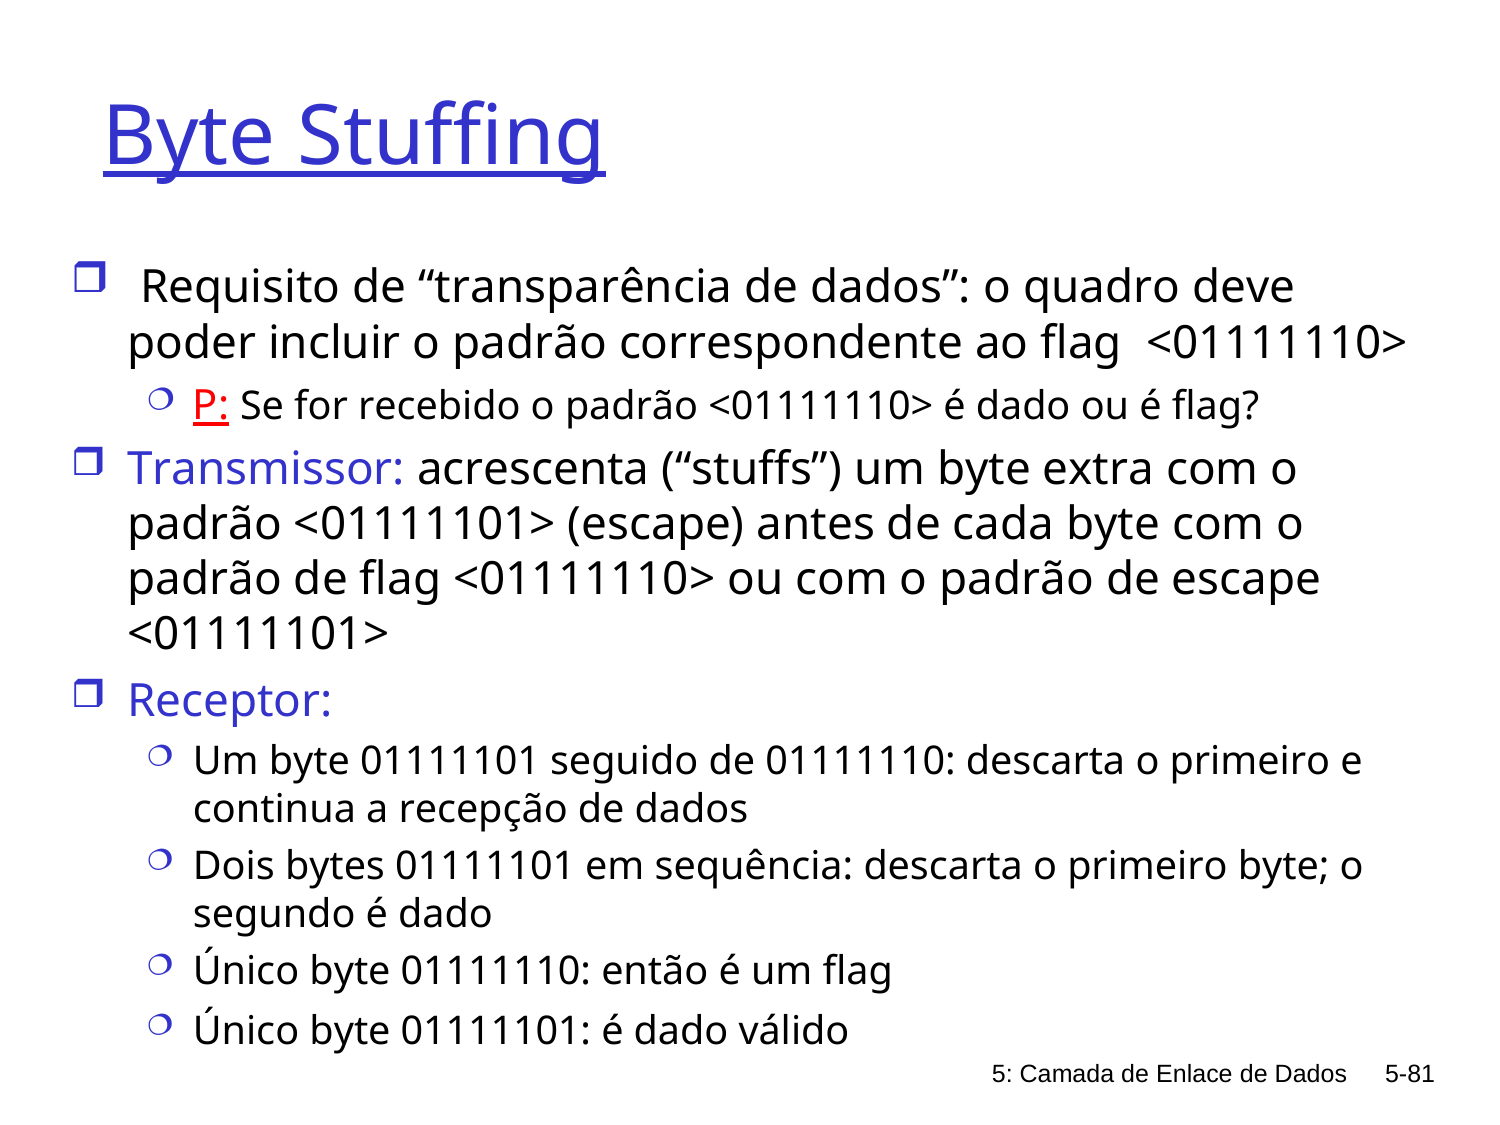

# Byte Stuffing
 Requisito de “transparência de dados”: o quadro deve poder incluir o padrão correspondente ao flag <01111110>
P: Se for recebido o padrão <01111110> é dado ou é flag?
Transmissor: acrescenta (“stuffs”) um byte extra com o padrão <01111101> (escape) antes de cada byte com o padrão de flag <01111110> ou com o padrão de escape <01111101>
Receptor:
Um byte 01111101 seguido de 01111110: descarta o primeiro e continua a recepção de dados
Dois bytes 01111101 em sequência: descarta o primeiro byte; o segundo é dado
Único byte 01111110: então é um flag
Único byte 01111101: é dado válido
5: Camada de Enlace de Dados